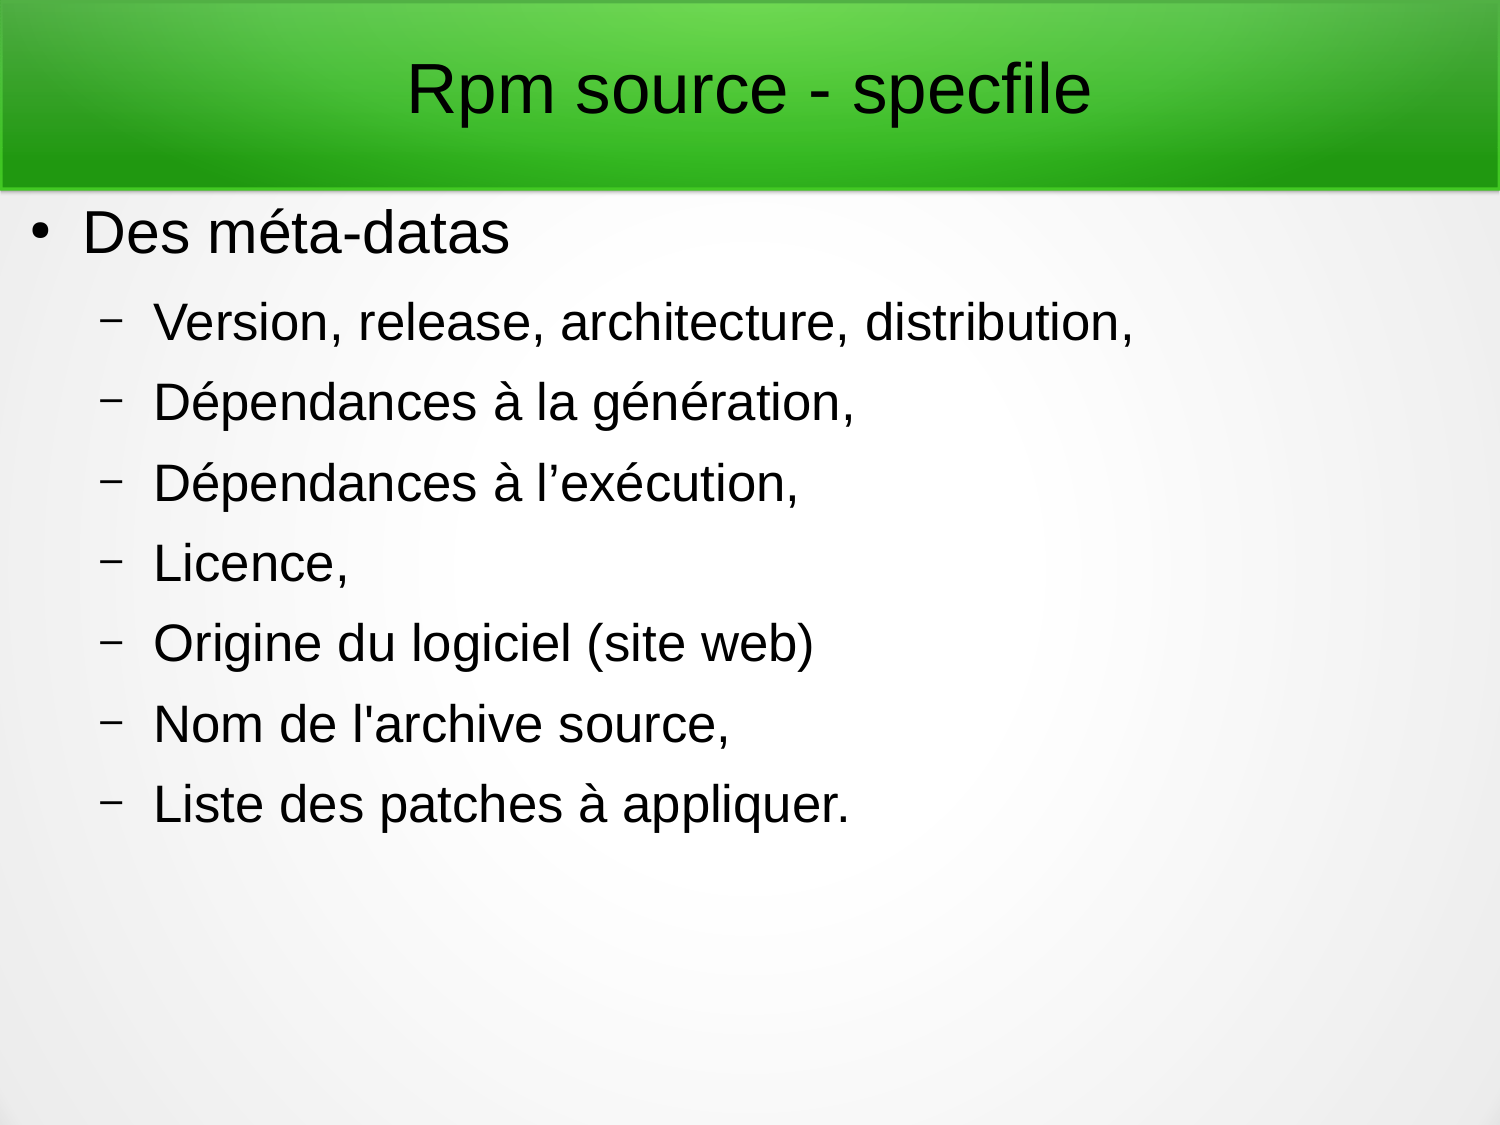

# Rpm source - specfile
Des méta-datas
Version, release, architecture, distribution,
Dépendances à la génération,
Dépendances à l’exécution,
Licence,
Origine du logiciel (site web)
Nom de l'archive source,
Liste des patches à appliquer.